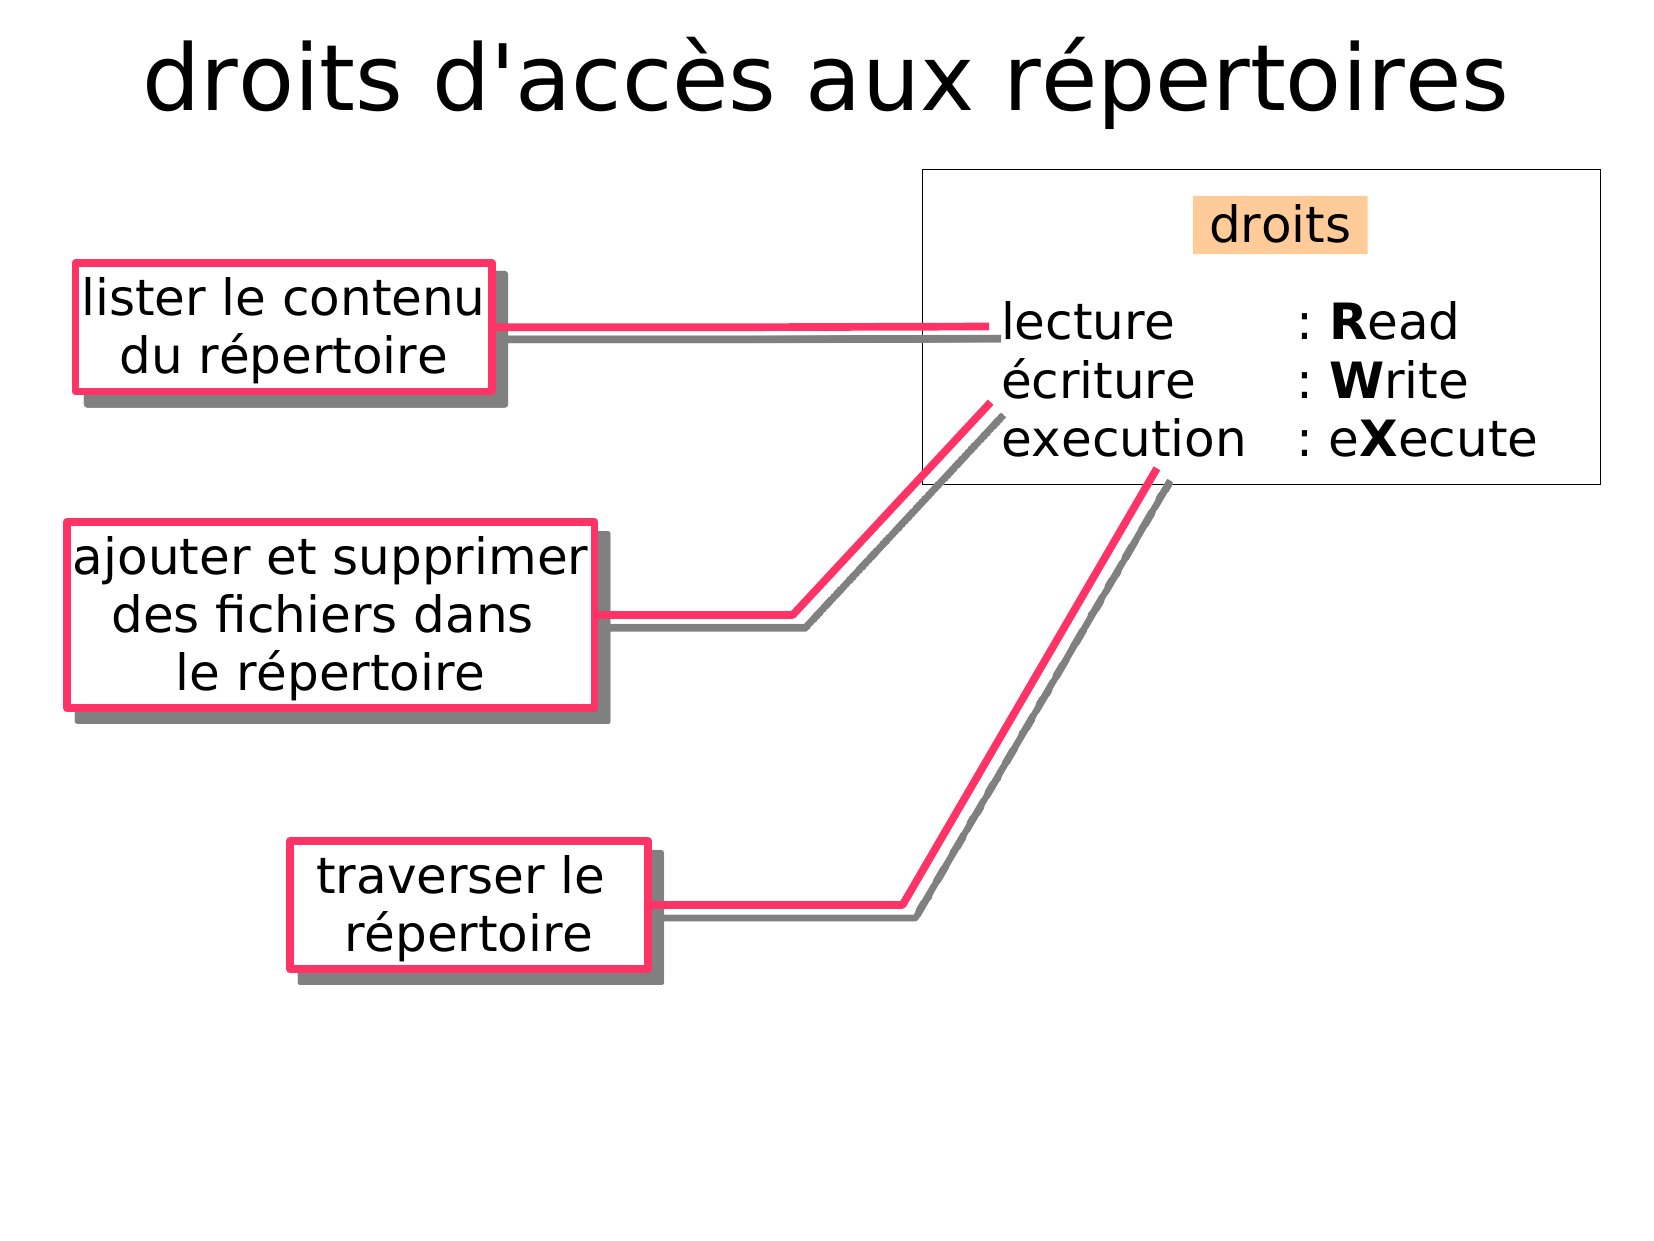

# droits d'accès aux répertoires
 droits
lecture		: Read
écriture		: Write
execution	: eXecute